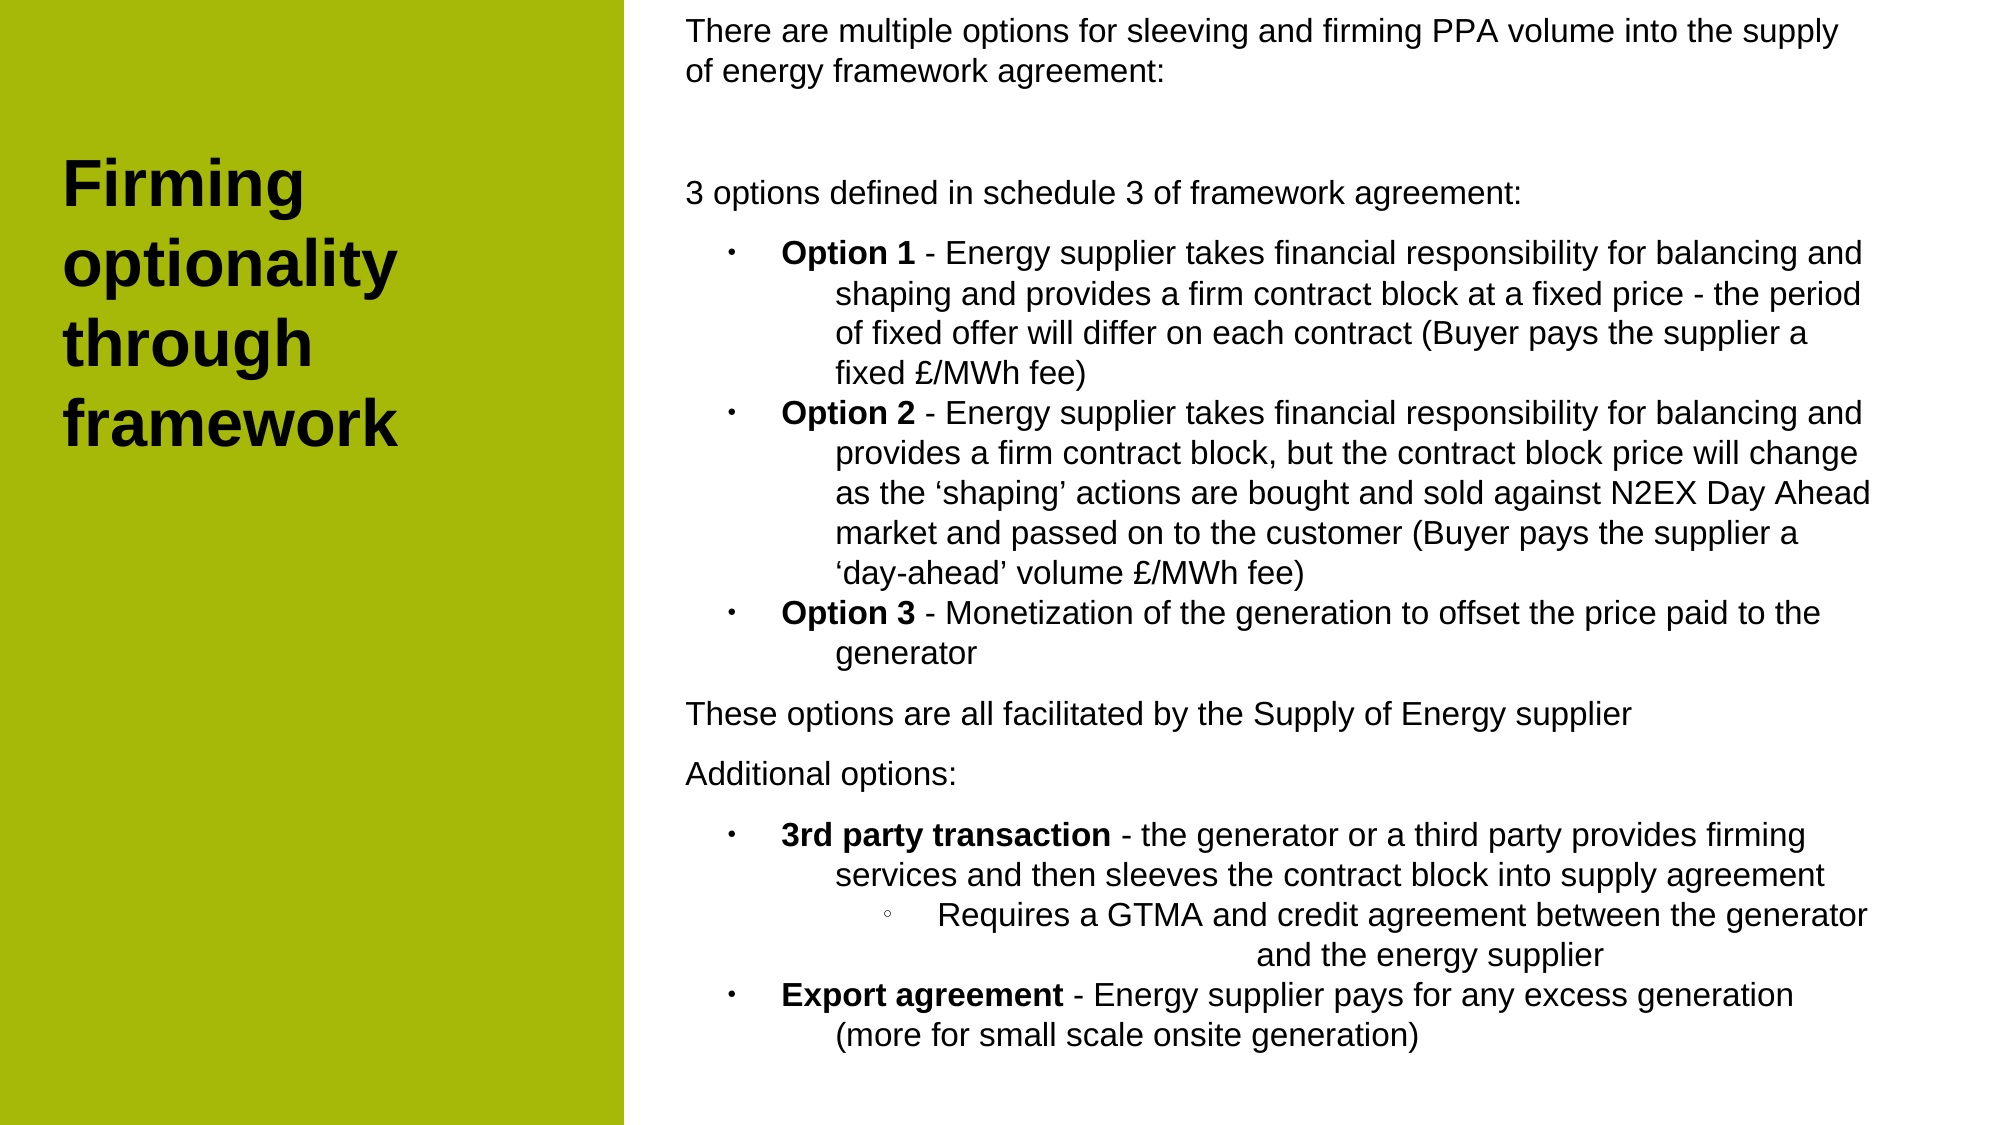

# There are multiple options for sleeving and firming PPA volume into the supply of energy framework agreement:
3 options defined in schedule 3 of framework agreement:
Option 1 - Energy supplier takes financial responsibility for balancing and shaping and provides a firm contract block at a fixed price - the period of fixed offer will differ on each contract (Buyer pays the supplier a fixed £/MWh fee)
Option 2 - Energy supplier takes financial responsibility for balancing and provides a firm contract block, but the contract block price will change as the ‘shaping’ actions are bought and sold against N2EX Day Ahead market and passed on to the customer (Buyer pays the supplier a ‘day-ahead’ volume £/MWh fee)
Option 3 - Monetization of the generation to offset the price paid to the generator
These options are all facilitated by the Supply of Energy supplier
Additional options:
3rd party transaction - the generator or a third party provides firming services and then sleeves the contract block into supply agreement
Requires a GTMA and credit agreement between the generator and the energy supplier
Export agreement - Energy supplier pays for any excess generation (more for small scale onsite generation)
Firming optionality through framework